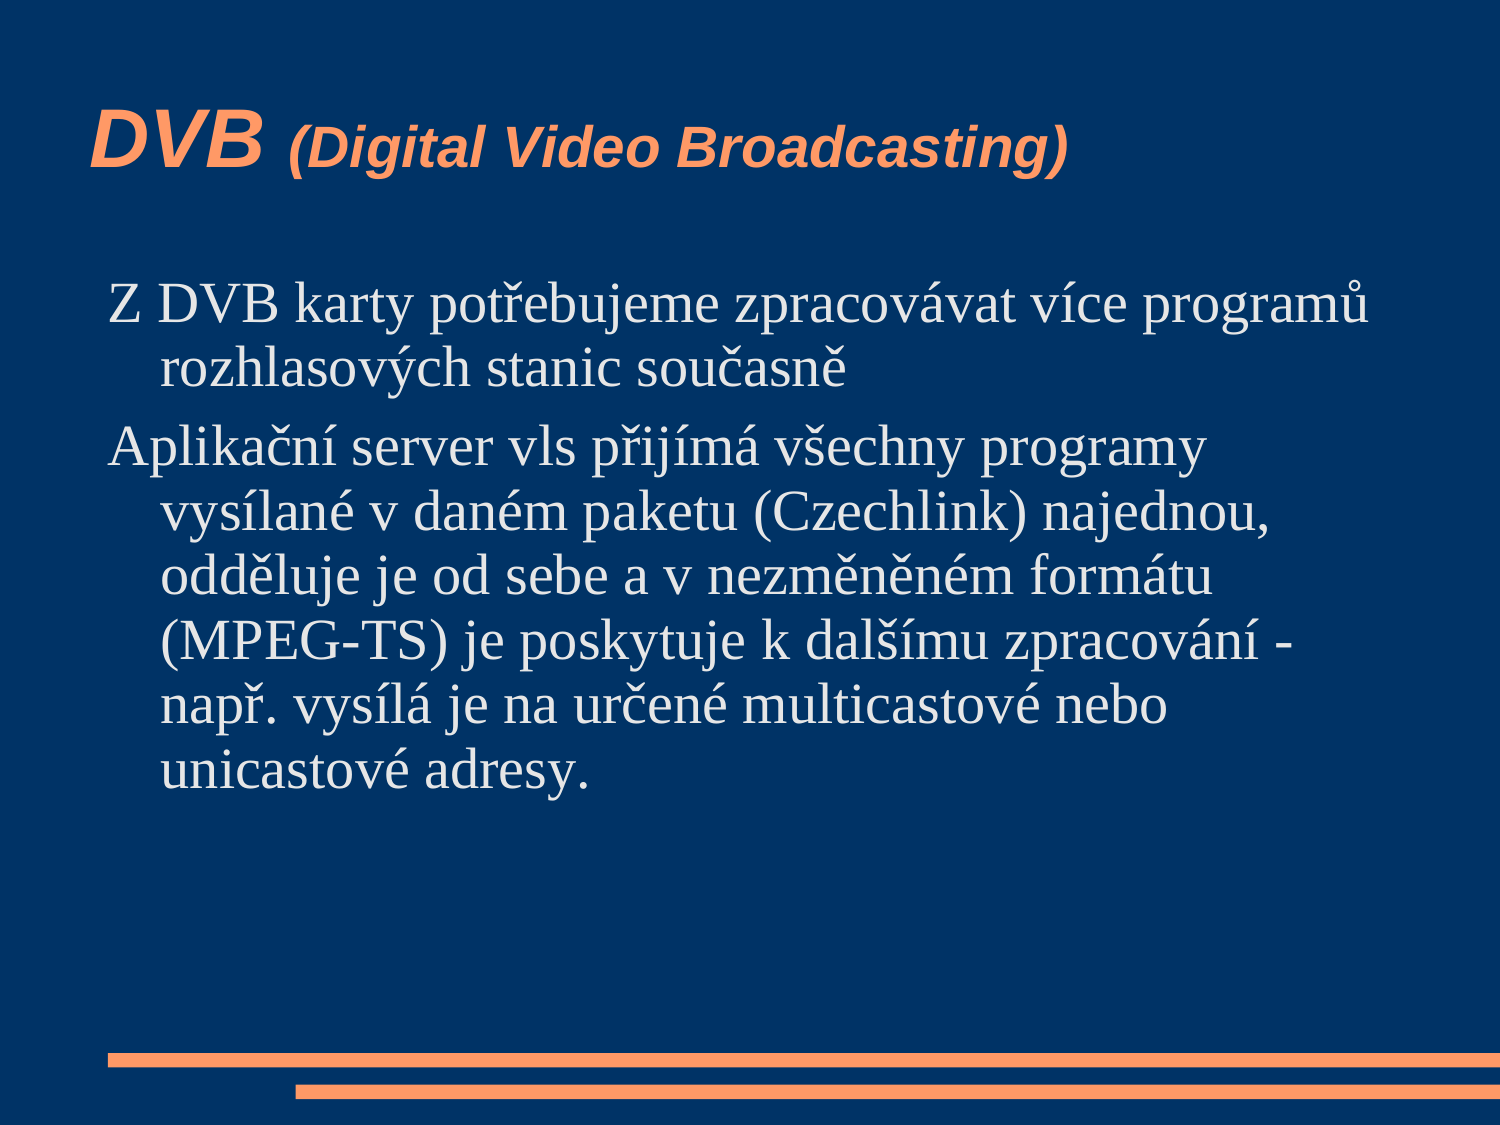

# DVB (Digital Video Broadcasting)
Z DVB karty potřebujeme zpracovávat více programů rozhlasových stanic současně
Aplikační server vls přijímá všechny programy vysílané v daném paketu (Czechlink) najednou, odděluje je od sebe a v nezměněném formátu (MPEG-TS) je poskytuje k dalšímu zpracování - např. vysílá je na určené multicastové nebo unicastové adresy.